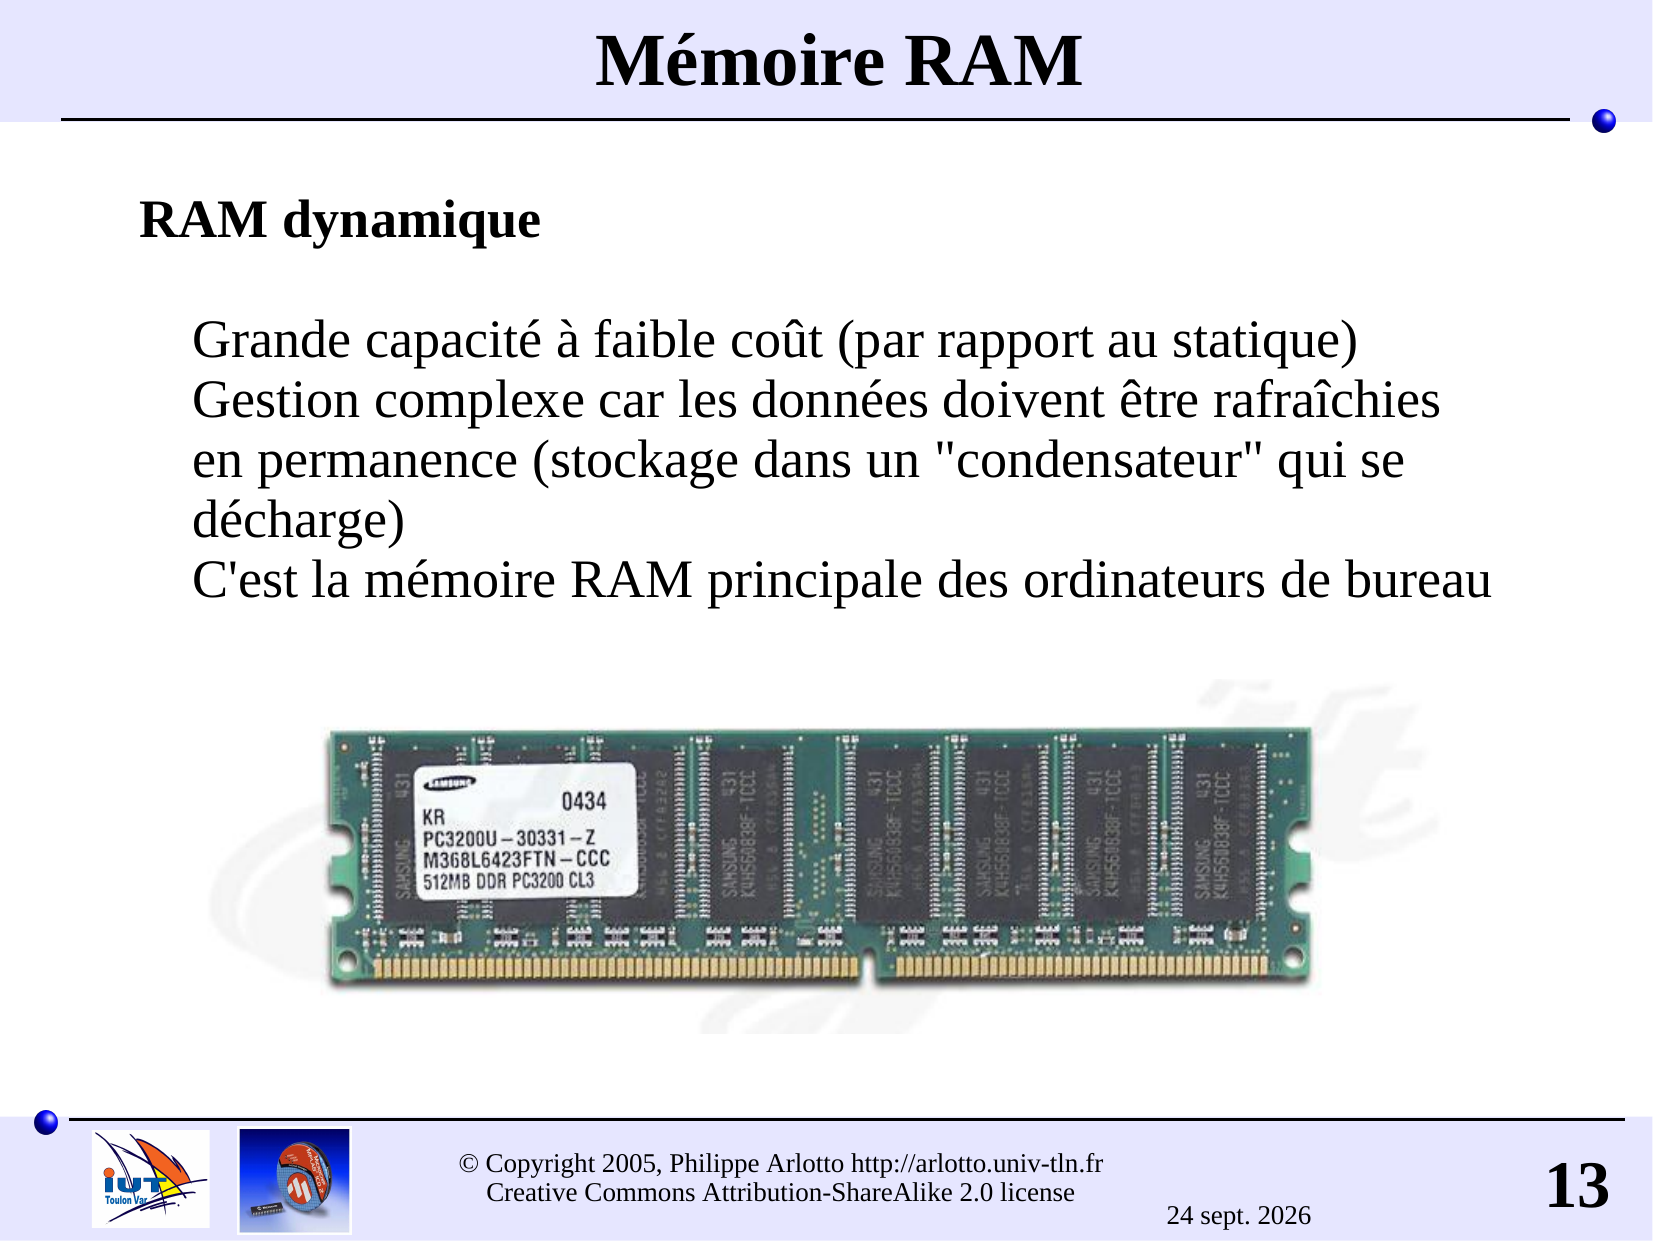

# Mémoire RAM
RAM dynamique
Grande capacité à faible coût (par rapport au statique)
Gestion complexe car les données doivent être rafraîchies
en permanence (stockage dans un "condensateur" qui se décharge)
C'est la mémoire RAM principale des ordinateurs de bureau